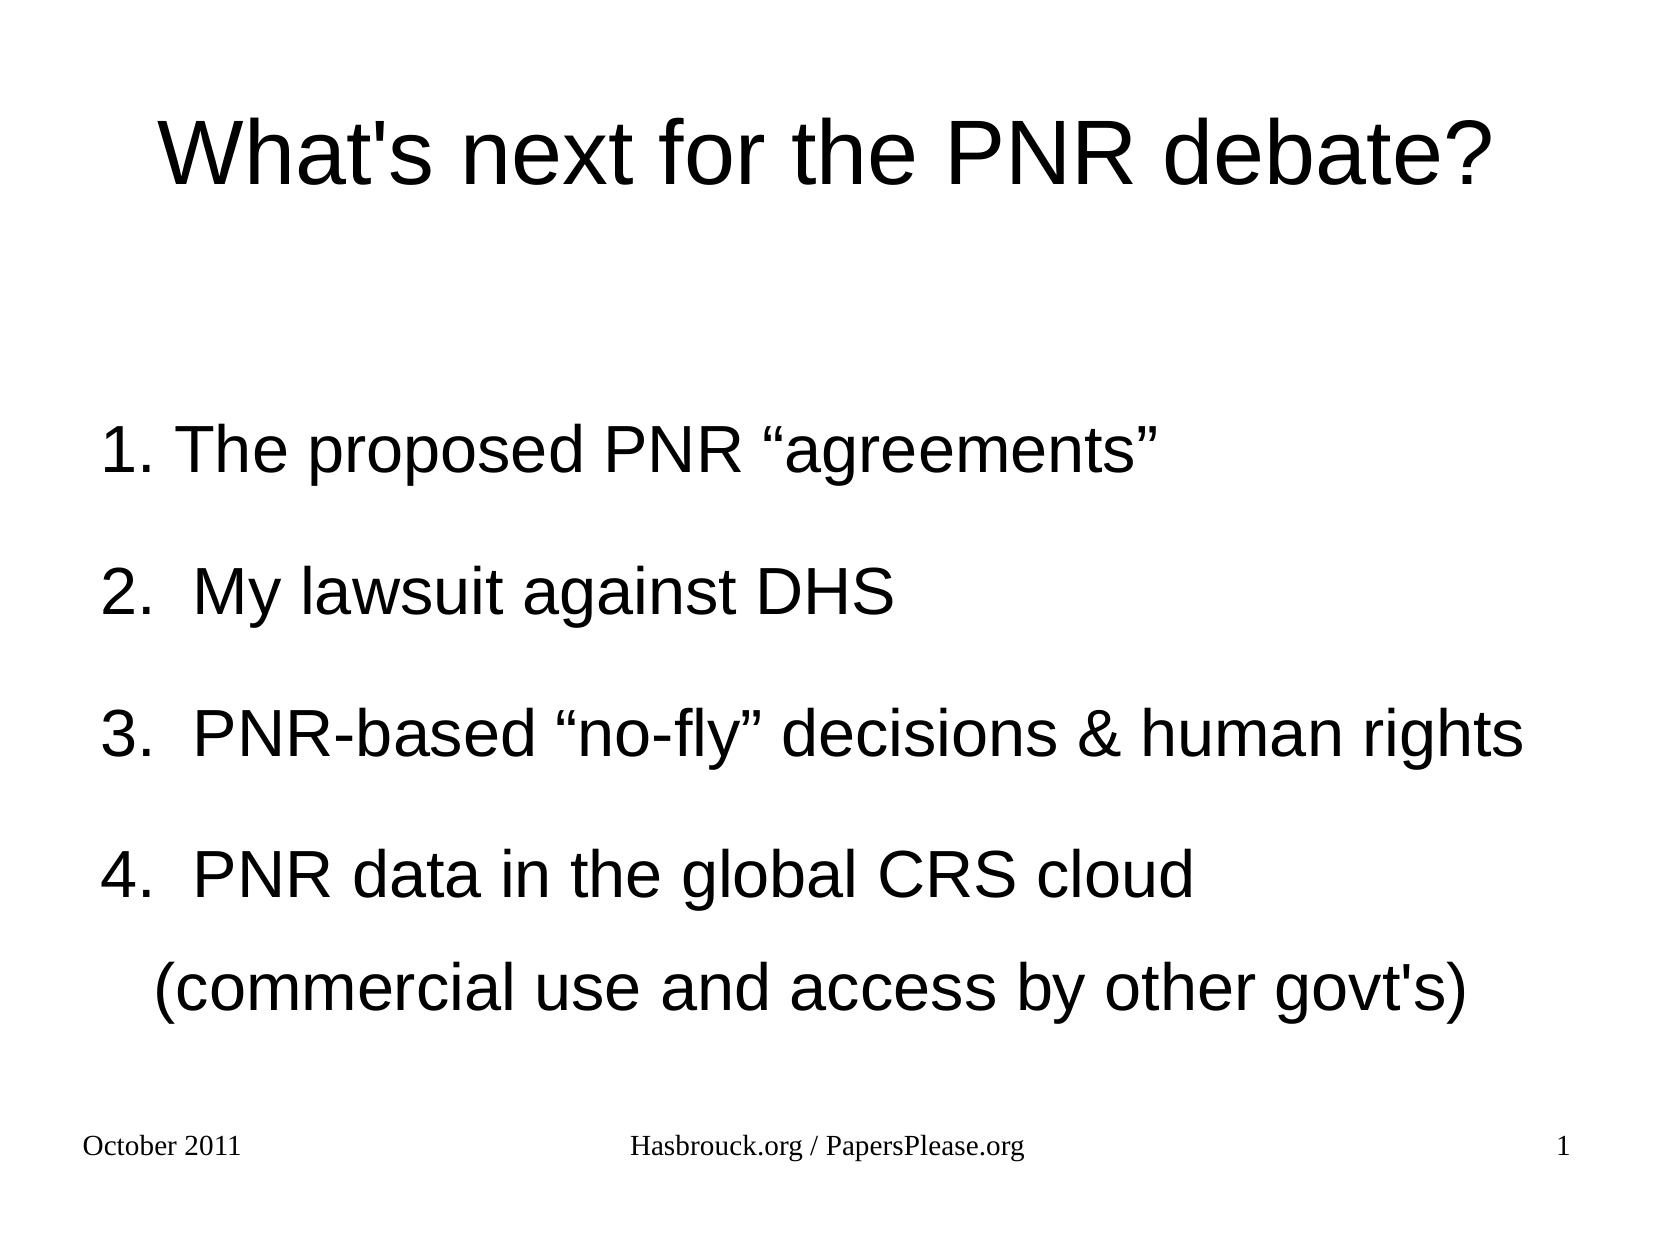

# What's next for the PNR debate?
 The proposed PNR “agreements”
 My lawsuit against DHS
 PNR-based “no-fly” decisions & human rights
 PNR data in the global CRS cloud (commercial use and access by other govt's)
October 2011
Hasbrouck.org / PapersPlease.org
1